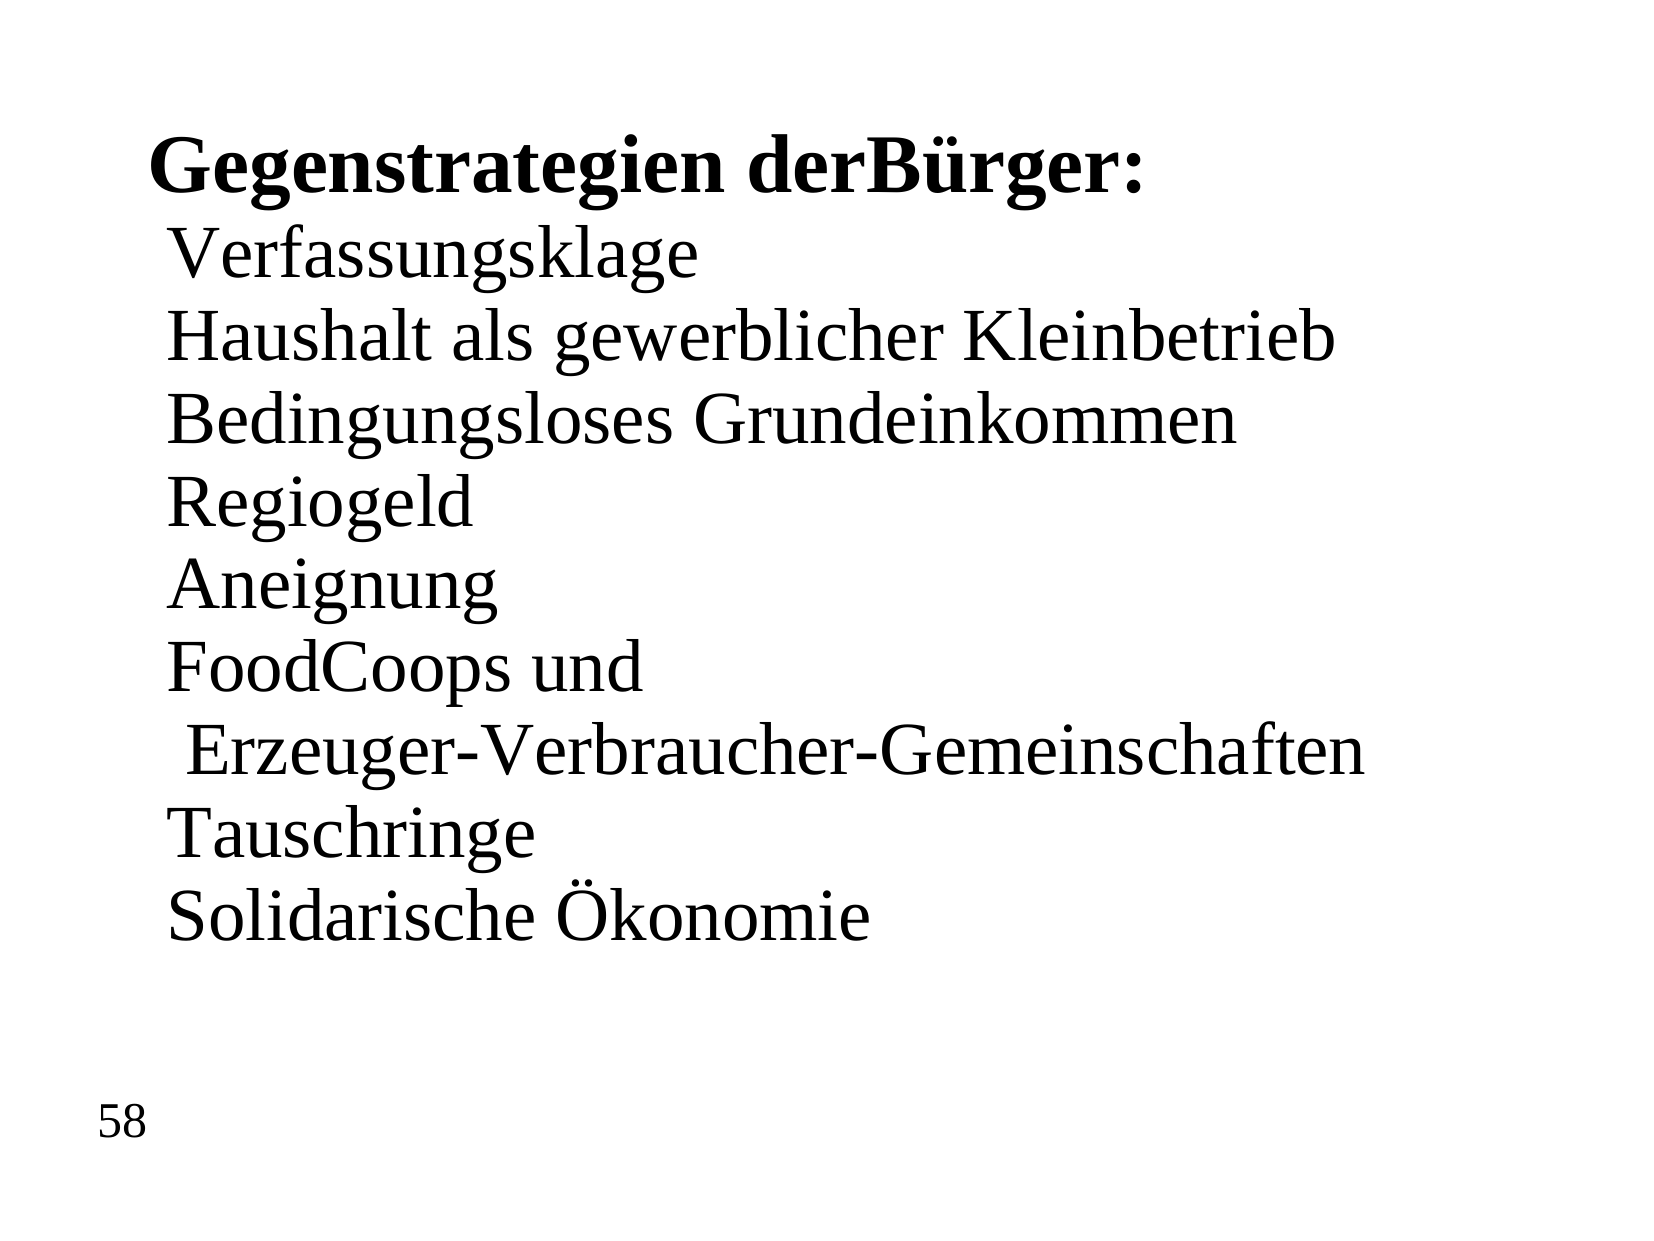

Gegenstrategien derBürger:
 Verfassungsklage
 Haushalt als gewerblicher Kleinbetrieb
 Bedingungsloses Grundeinkommen
 Regiogeld
 Aneignung
 FoodCoops und
 Erzeuger-Verbraucher-Gemeinschaften
 Tauschringe
 Solidarische Ökonomie